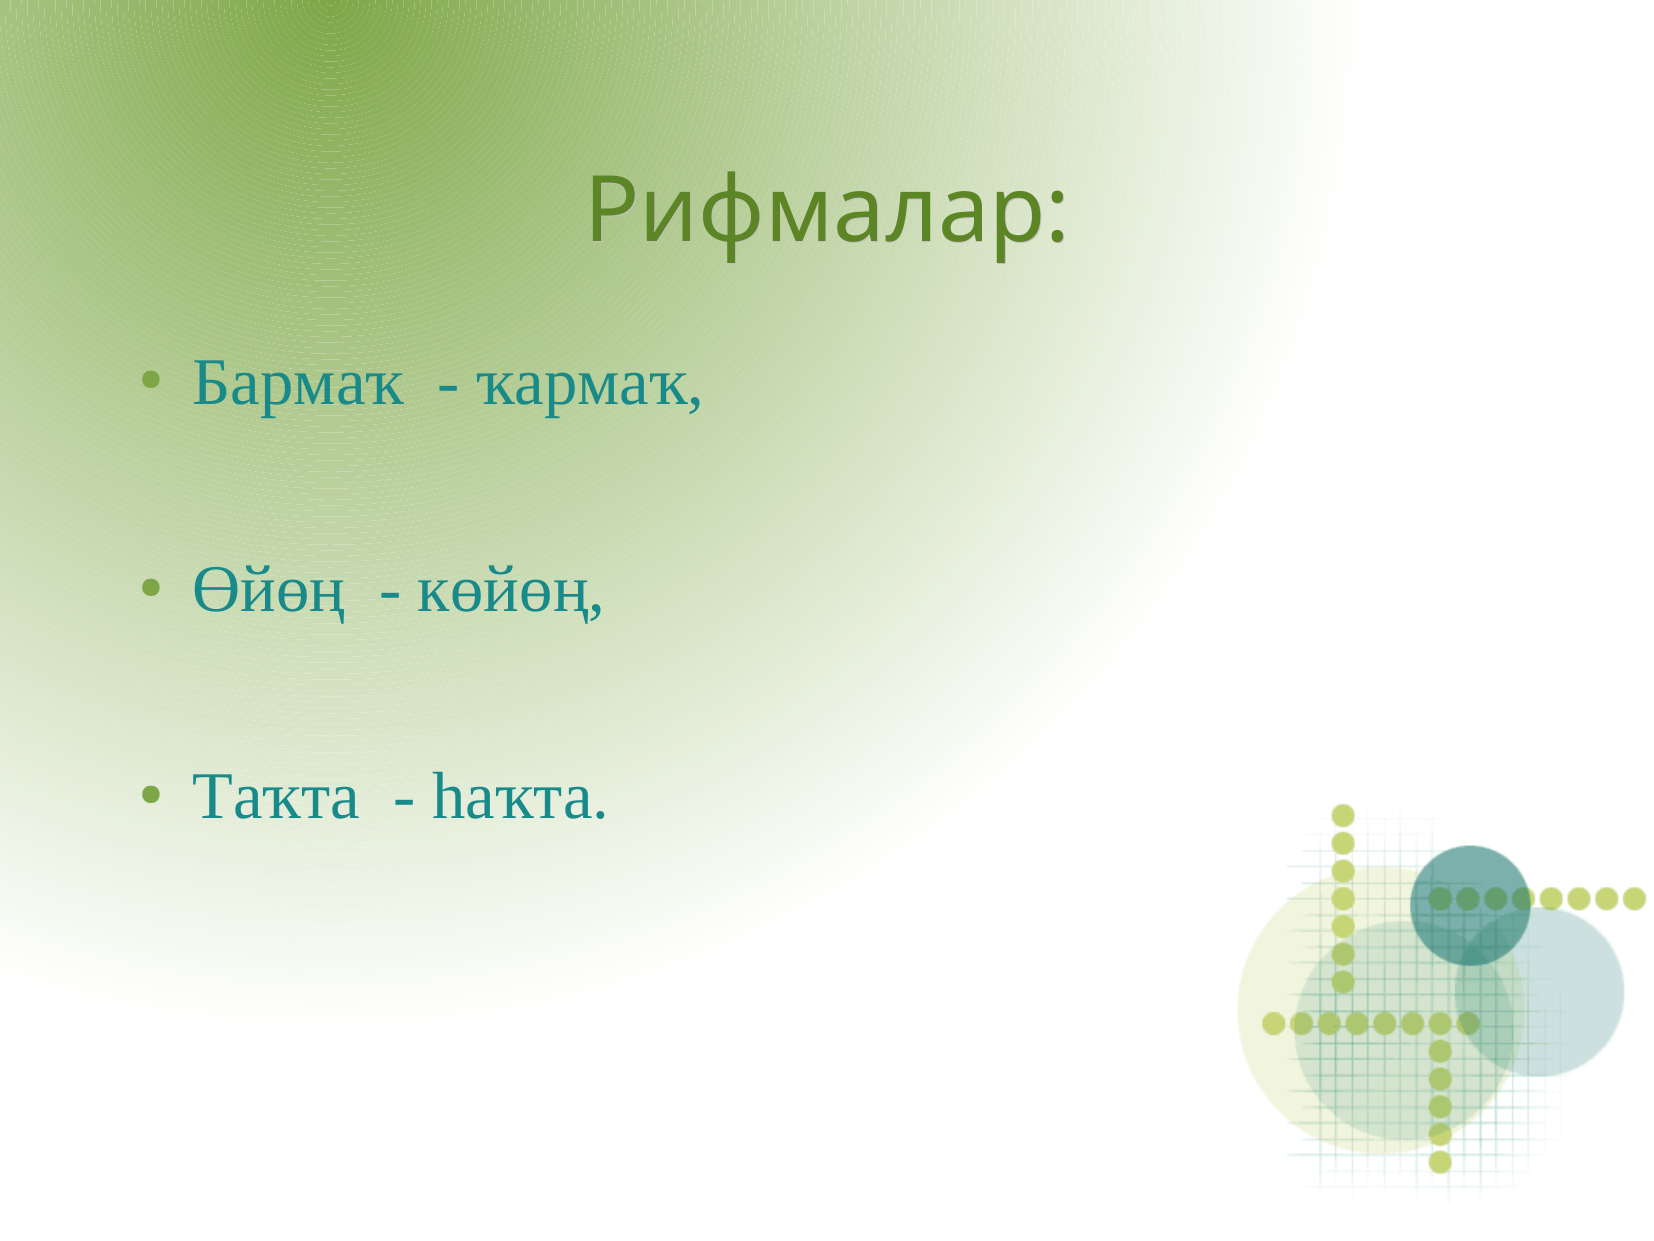

# Рифмалар:
Бармаҡ - ҡармаҡ,
Өйөң - көйөң,
Таҡта - һаҡта.